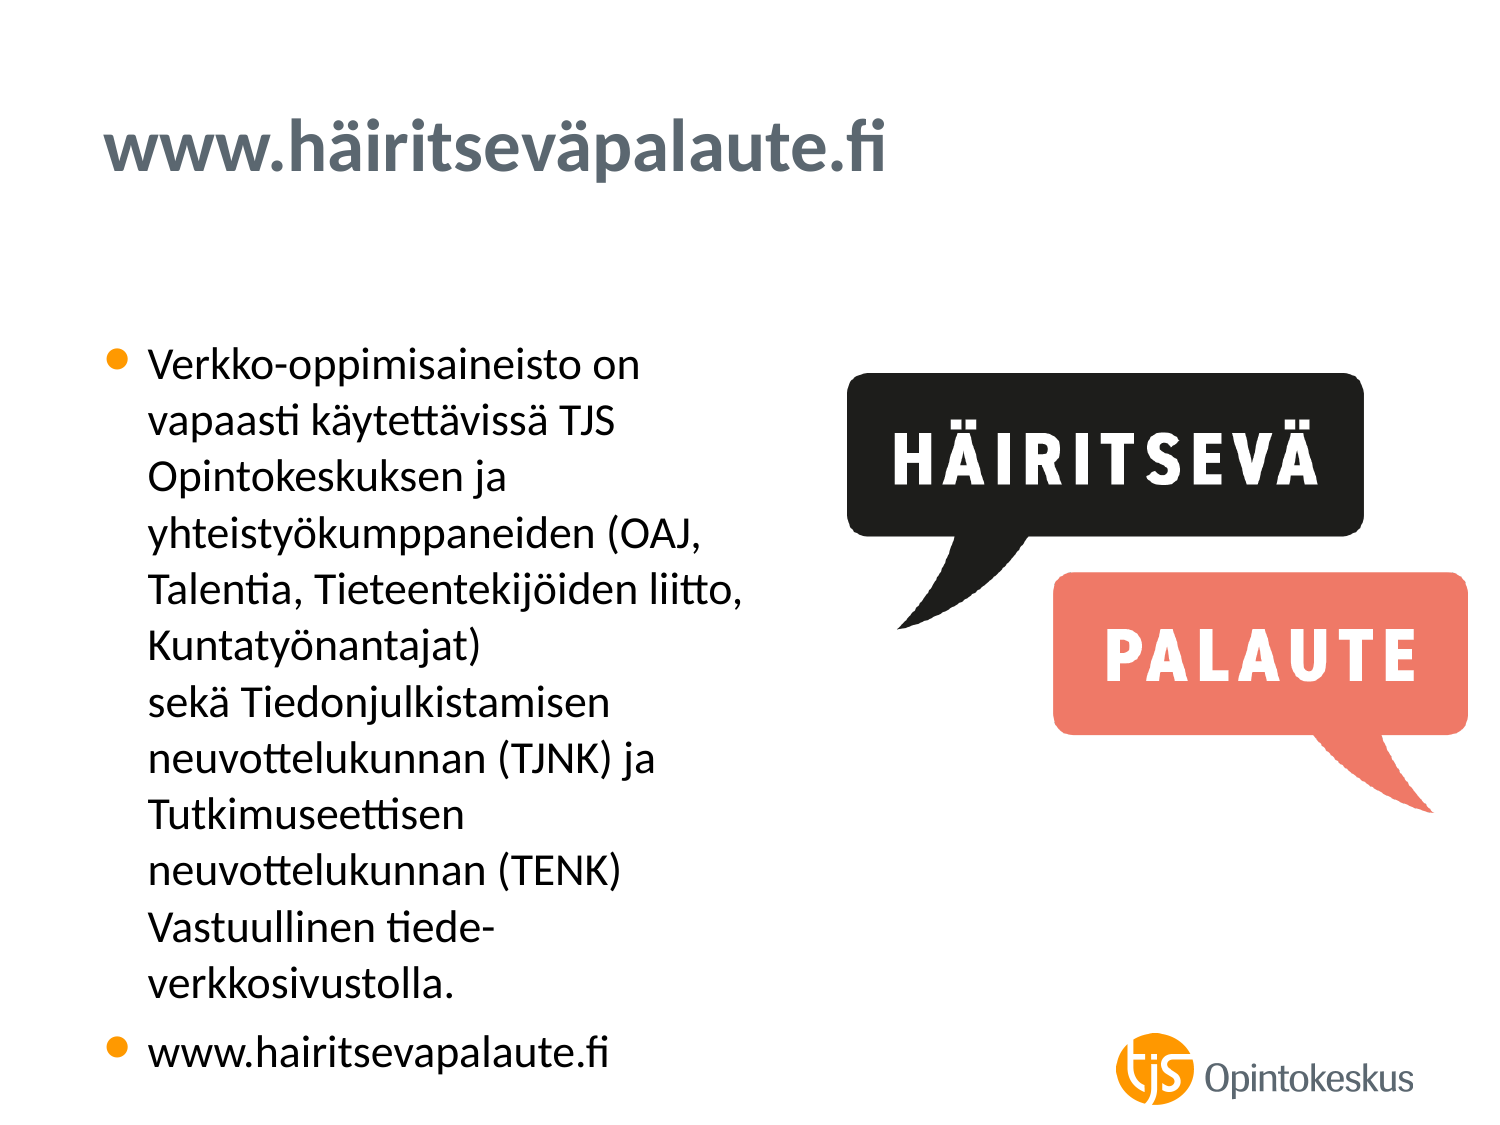

www.häiritseväpalaute.fi
# Verkko-oppimisaineisto on vapaasti käytettävissä TJS Opintokeskuksen ja yhteistyökumppaneiden (OAJ, Talentia, Tieteentekijöiden liitto, Kuntatyönantajat) sekä Tiedonjulkistamisen neuvottelukunnan (TJNK) ja Tutkimuseettisen neuvottelukunnan (TENK) Vastuullinen tiede-verkkosivustolla.
www.hairitsevapalaute.fi